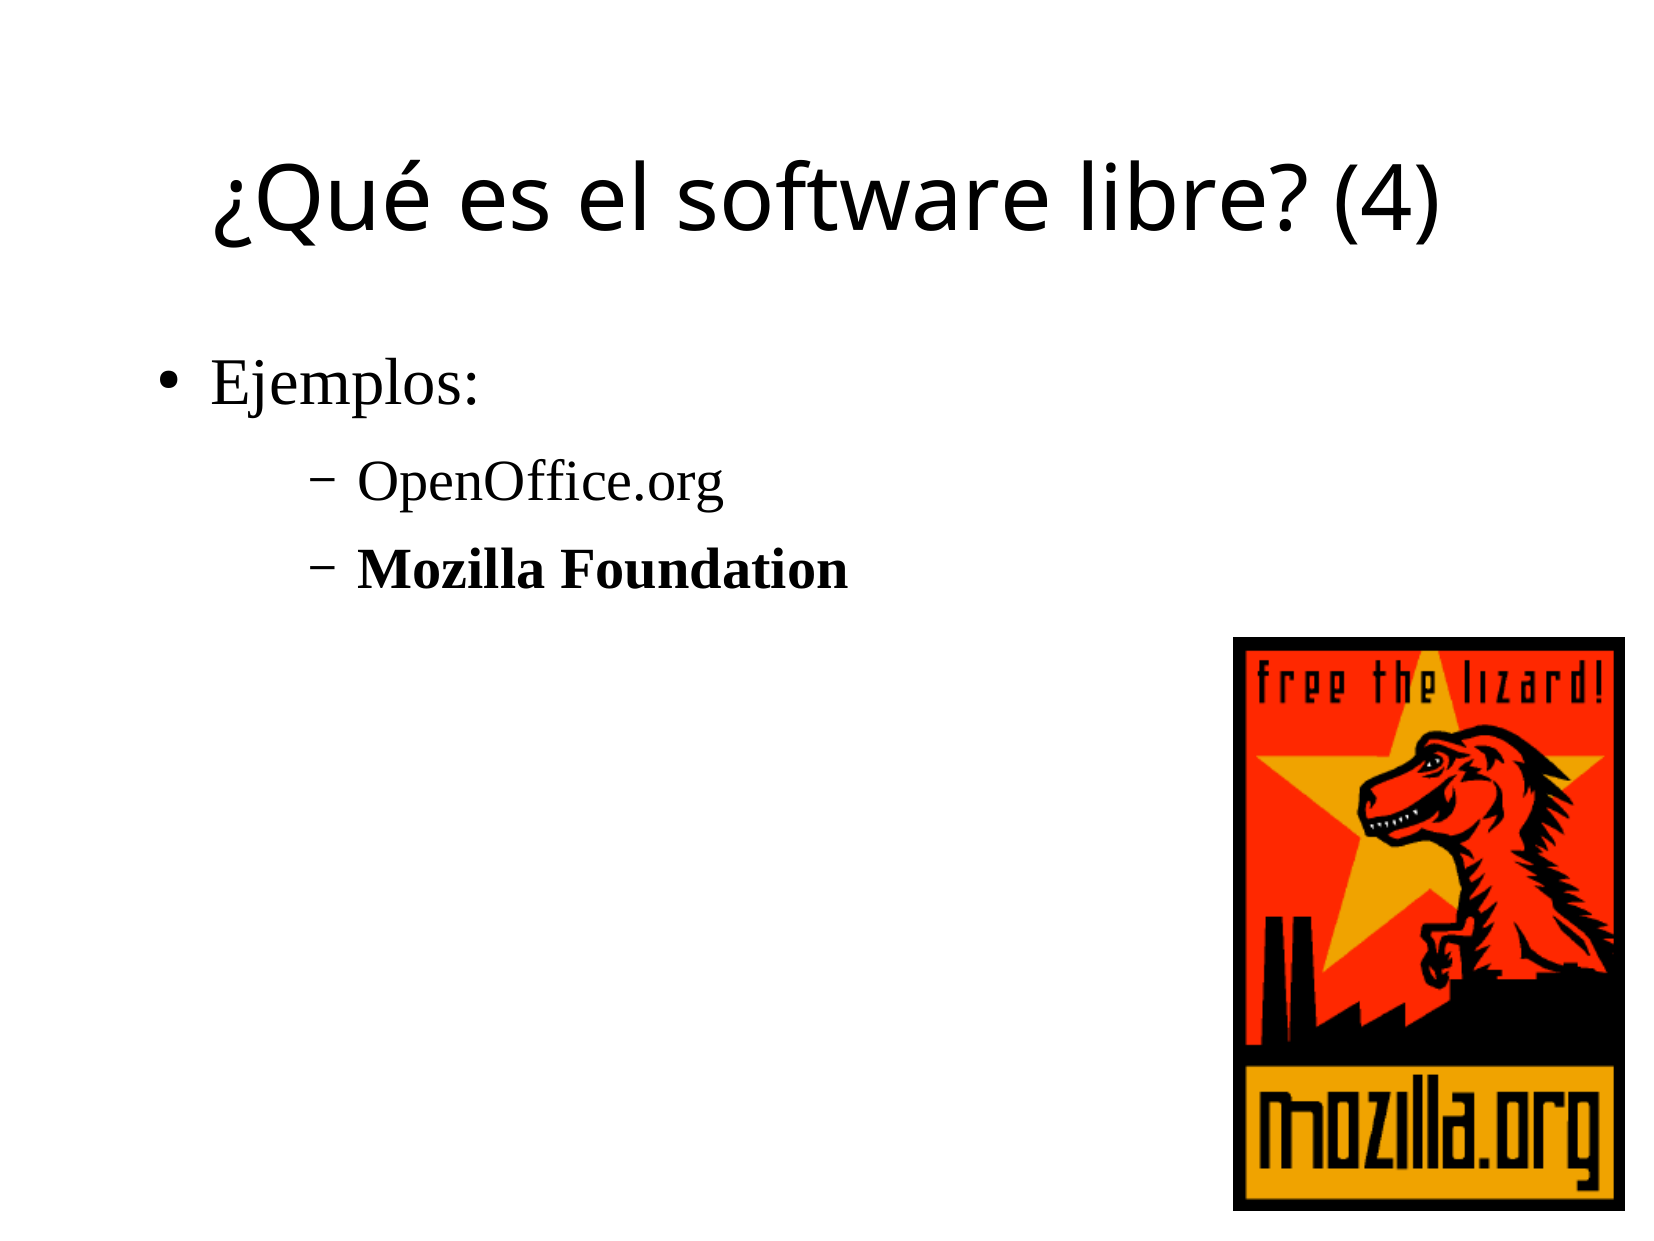

# ¿Qué es el software libre? (4)
Ejemplos:
OpenOffice.org
Mozilla Foundation